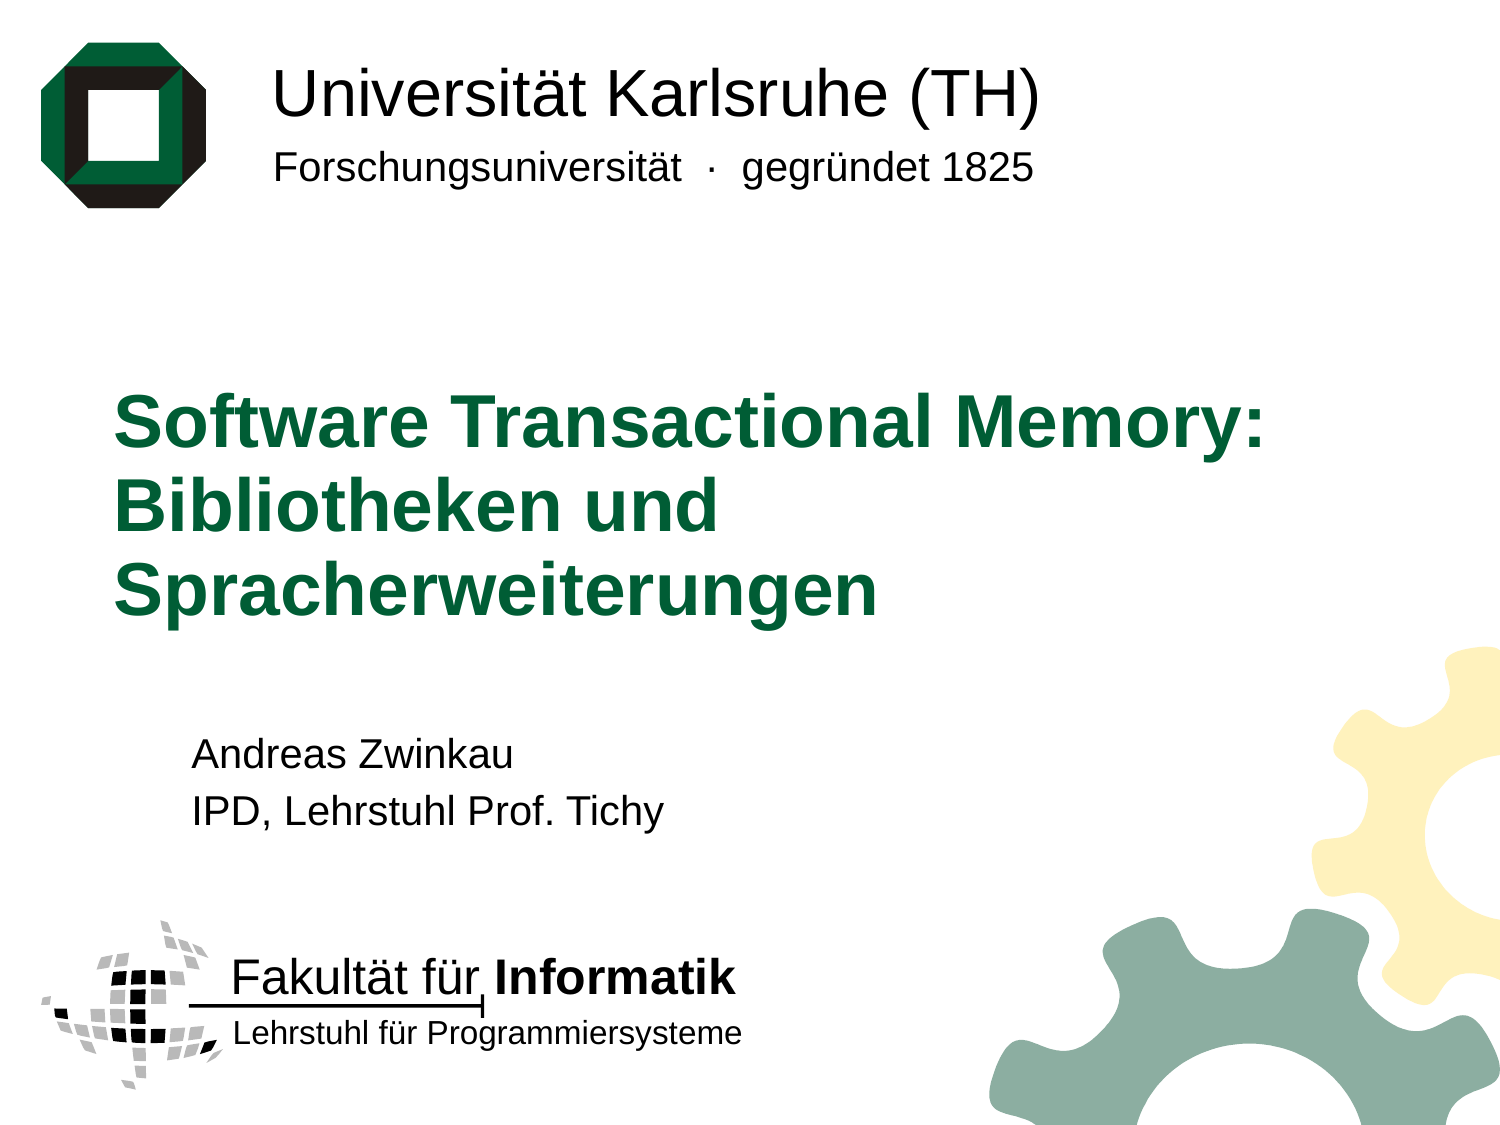

# Software Transactional Memory: Bibliotheken und Spracherweiterungen
Andreas Zwinkau
IPD, Lehrstuhl Prof. Tichy